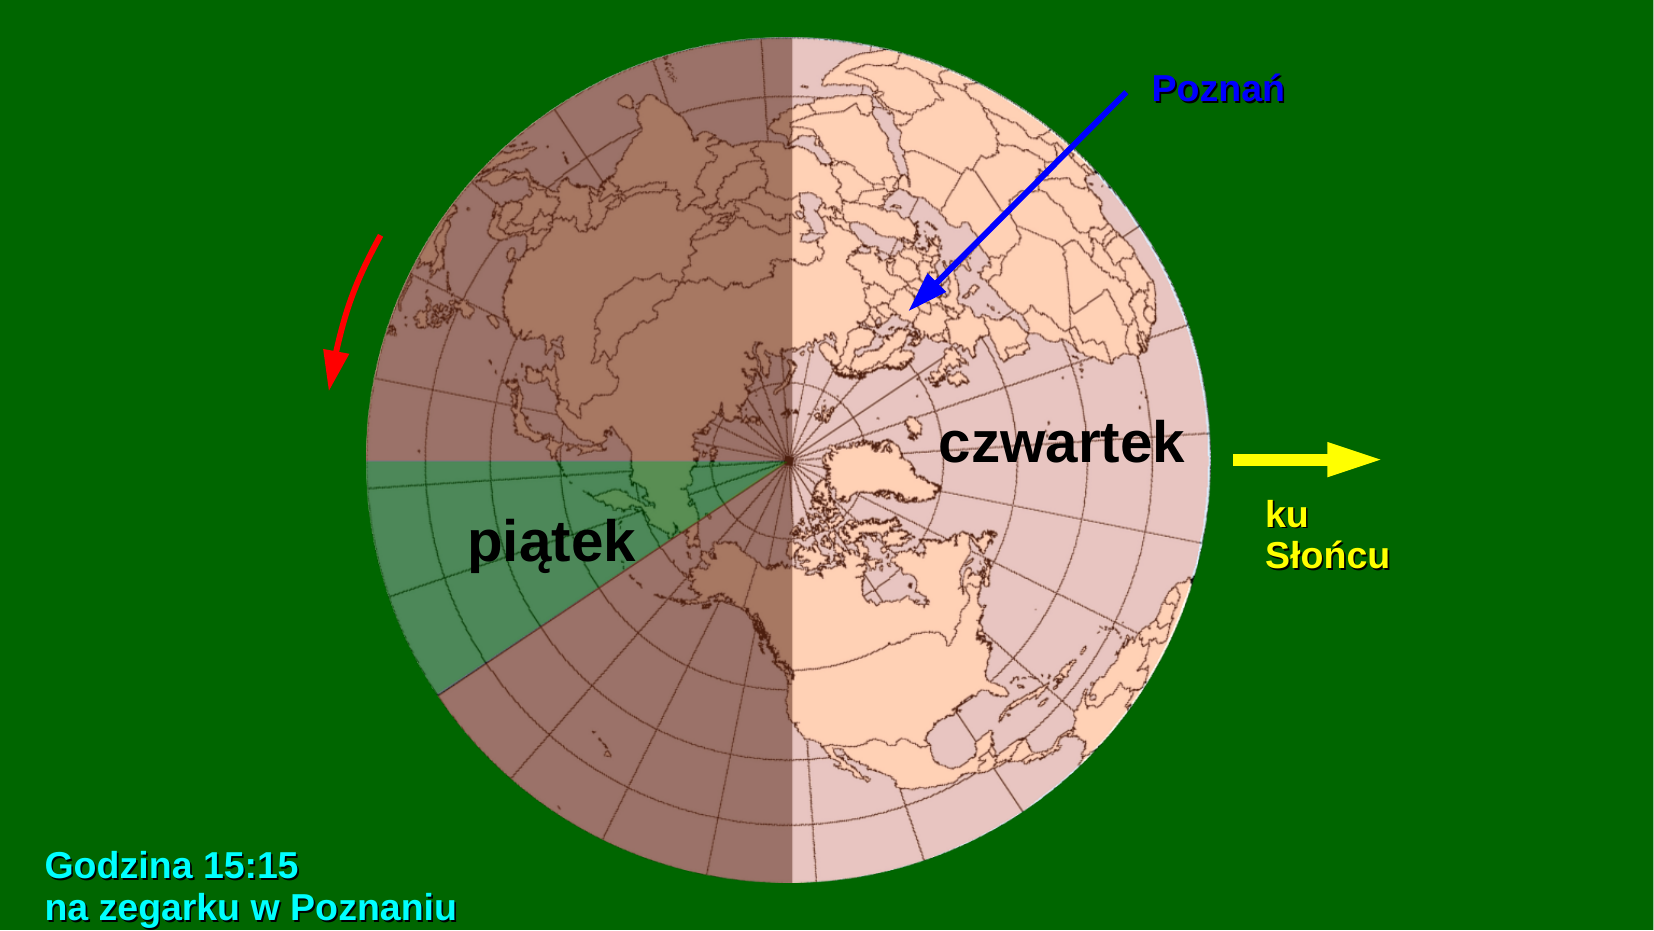

Poznań
czwartek
ku
Słońcu
piątek
Godzina 15:15
na zegarku w Poznaniu